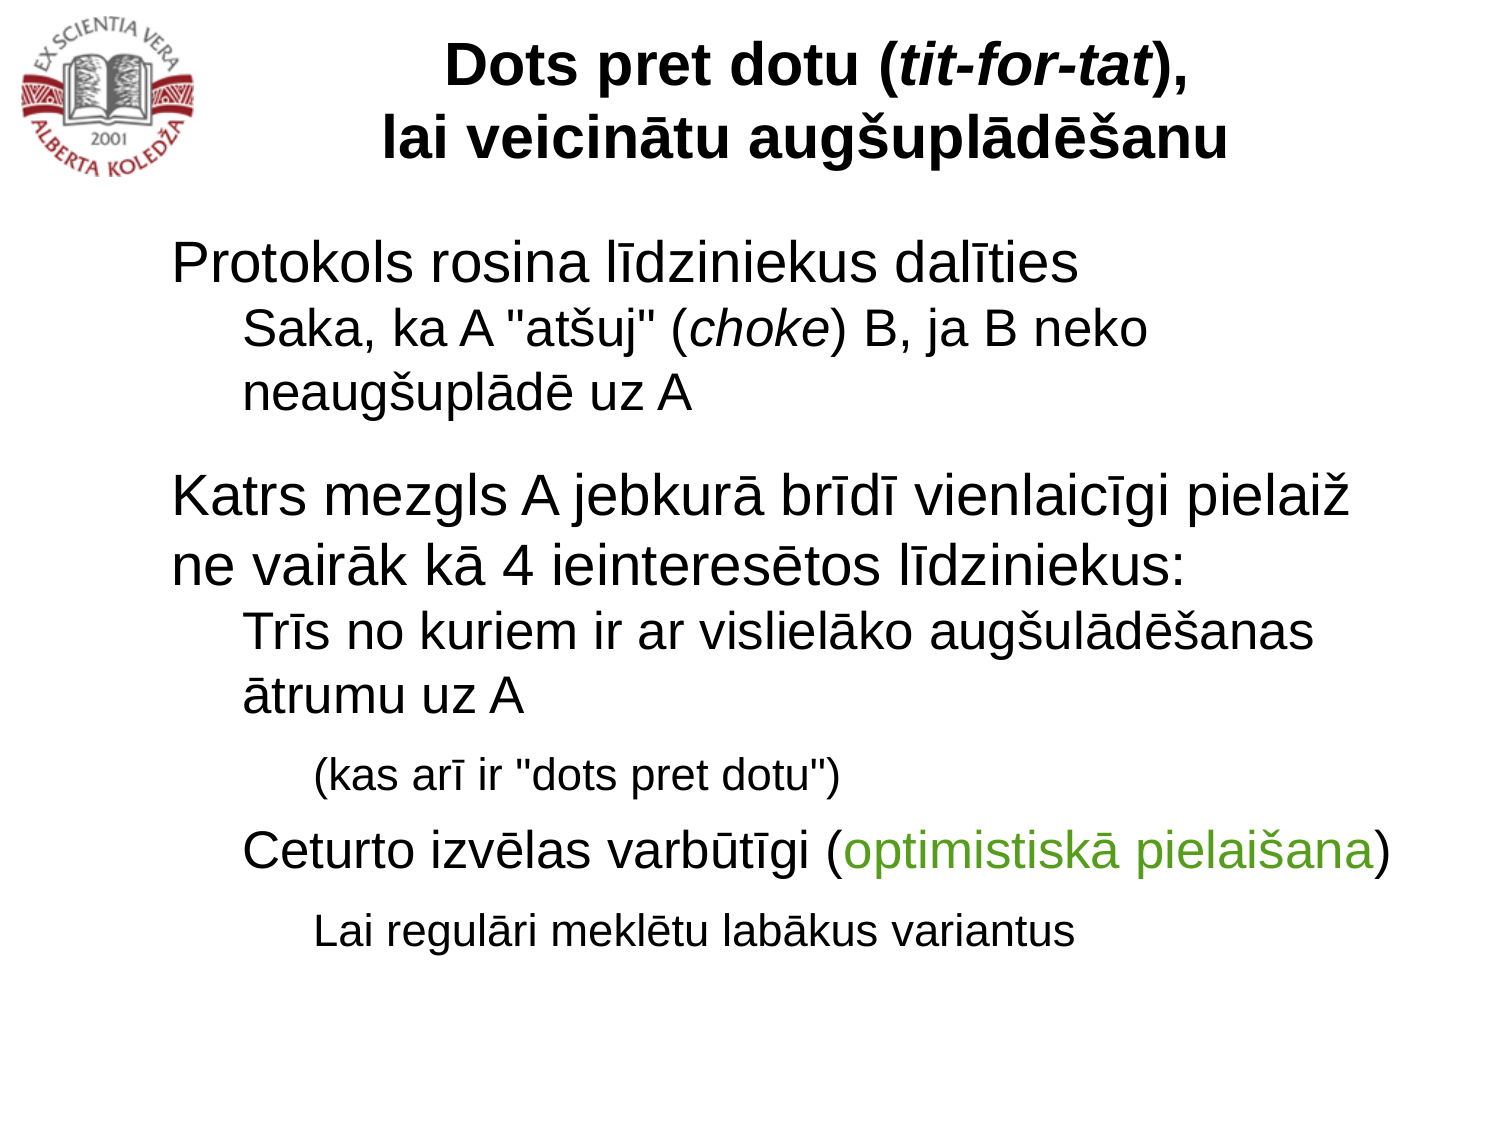

# Dots pret dotu (tit-for-tat), lai veicinātu augšuplādēšanu
Protokols rosina līdziniekus dalīties
Saka, ka A "atšuj" (choke) B, ja B neko neaugšuplādē uz A
Katrs mezgls A jebkurā brīdī vienlaicīgi pielaiž ne vairāk kā 4 ieinteresētos līdziniekus:
Trīs no kuriem ir ar vislielāko augšulādēšanas
ātrumu uz A
(kas arī ir "dots pret dotu")
Ceturto izvēlas varbūtīgi (optimistiskā pielaišana)
Lai regulāri meklētu labākus variantus